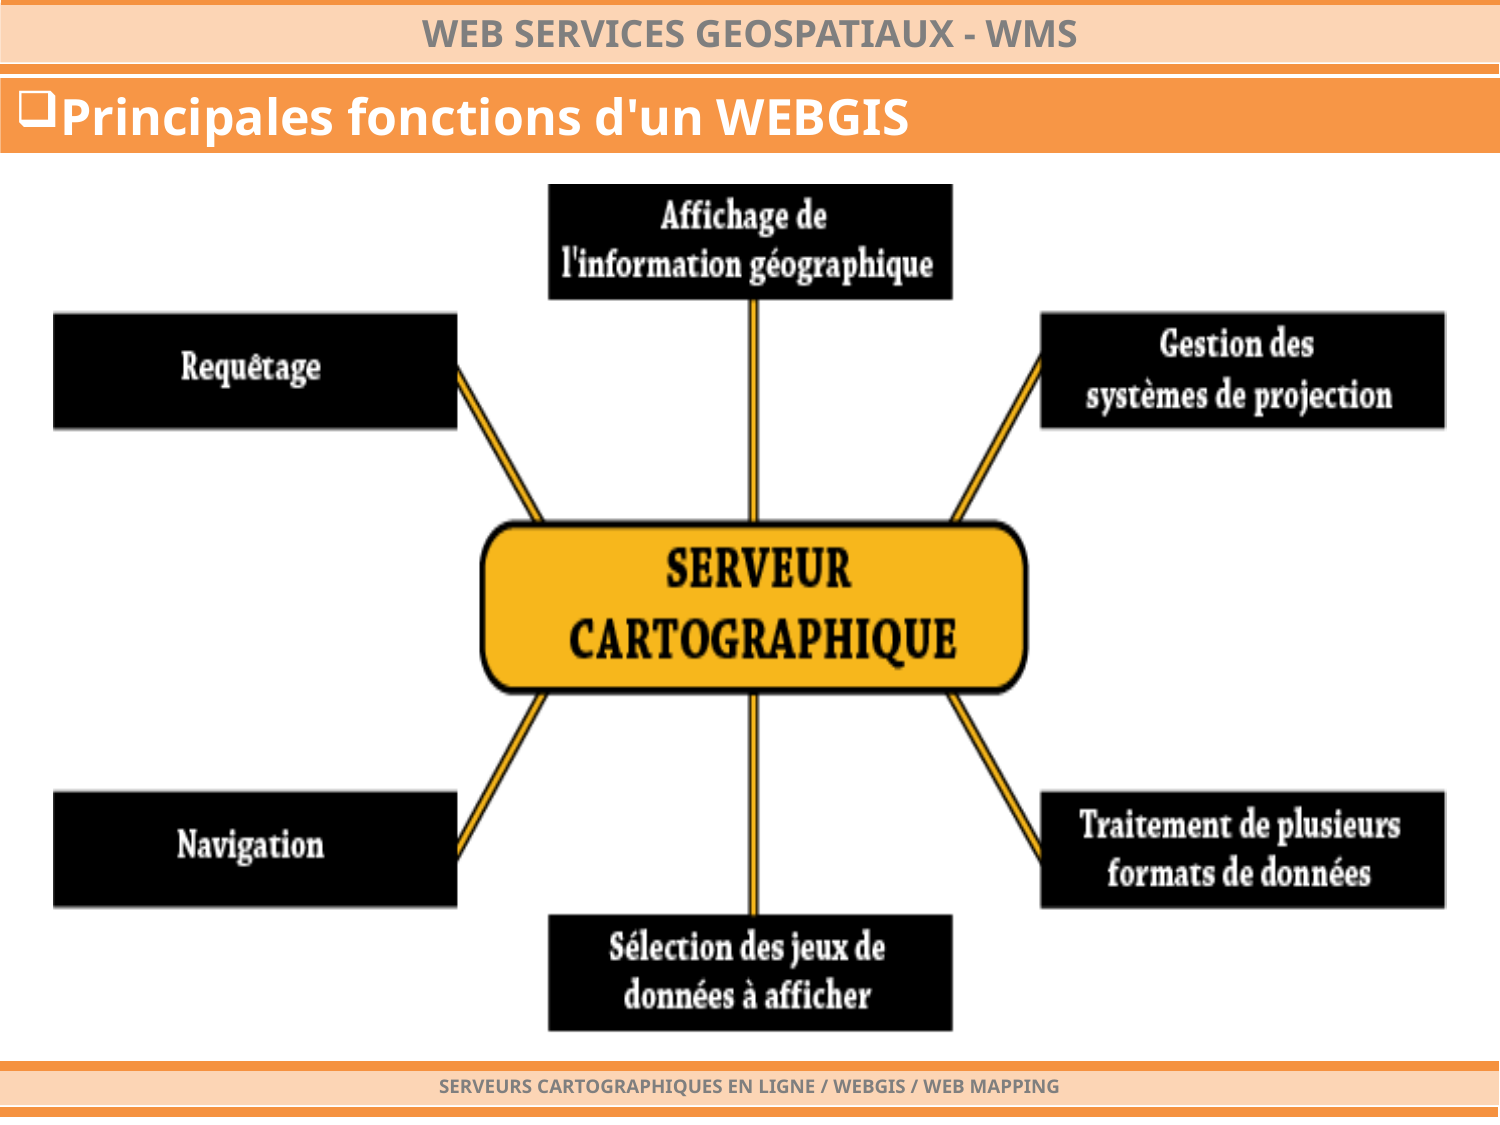

WEB SERVICES GEOSPATIAUX - WMS
Principales fonctions d'un WEBGIS
SERVEURS CARTOGRAPHIQUES EN LIGNE / WEBGIS / WEB MAPPING